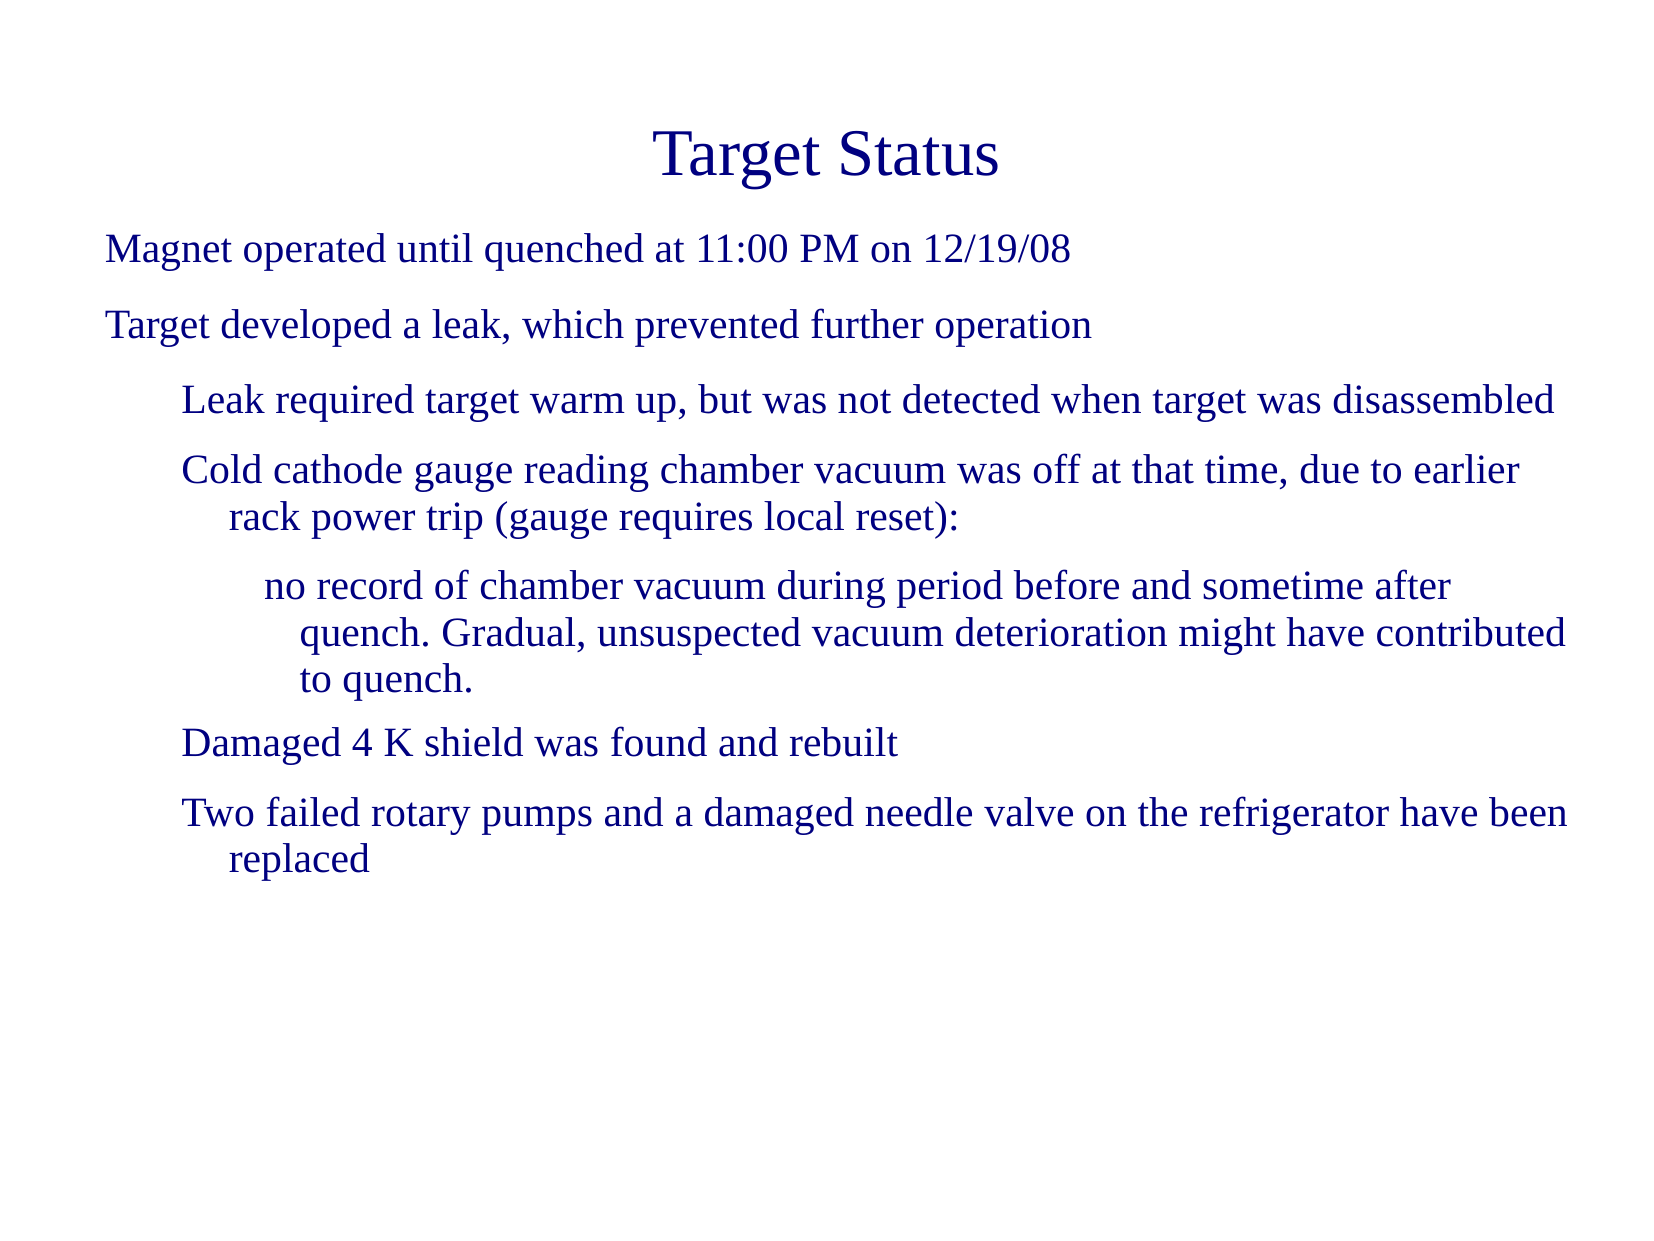

# Target Status
Magnet operated until quenched at 11:00 PM on 12/19/08
Target developed a leak, which prevented further operation
Leak required target warm up, but was not detected when target was disassembled
Cold cathode gauge reading chamber vacuum was off at that time, due to earlier rack power trip (gauge requires local reset):
no record of chamber vacuum during period before and sometime after quench. Gradual, unsuspected vacuum deterioration might have contributed to quench.
Damaged 4 K shield was found and rebuilt
Two failed rotary pumps and a damaged needle valve on the refrigerator have been replaced